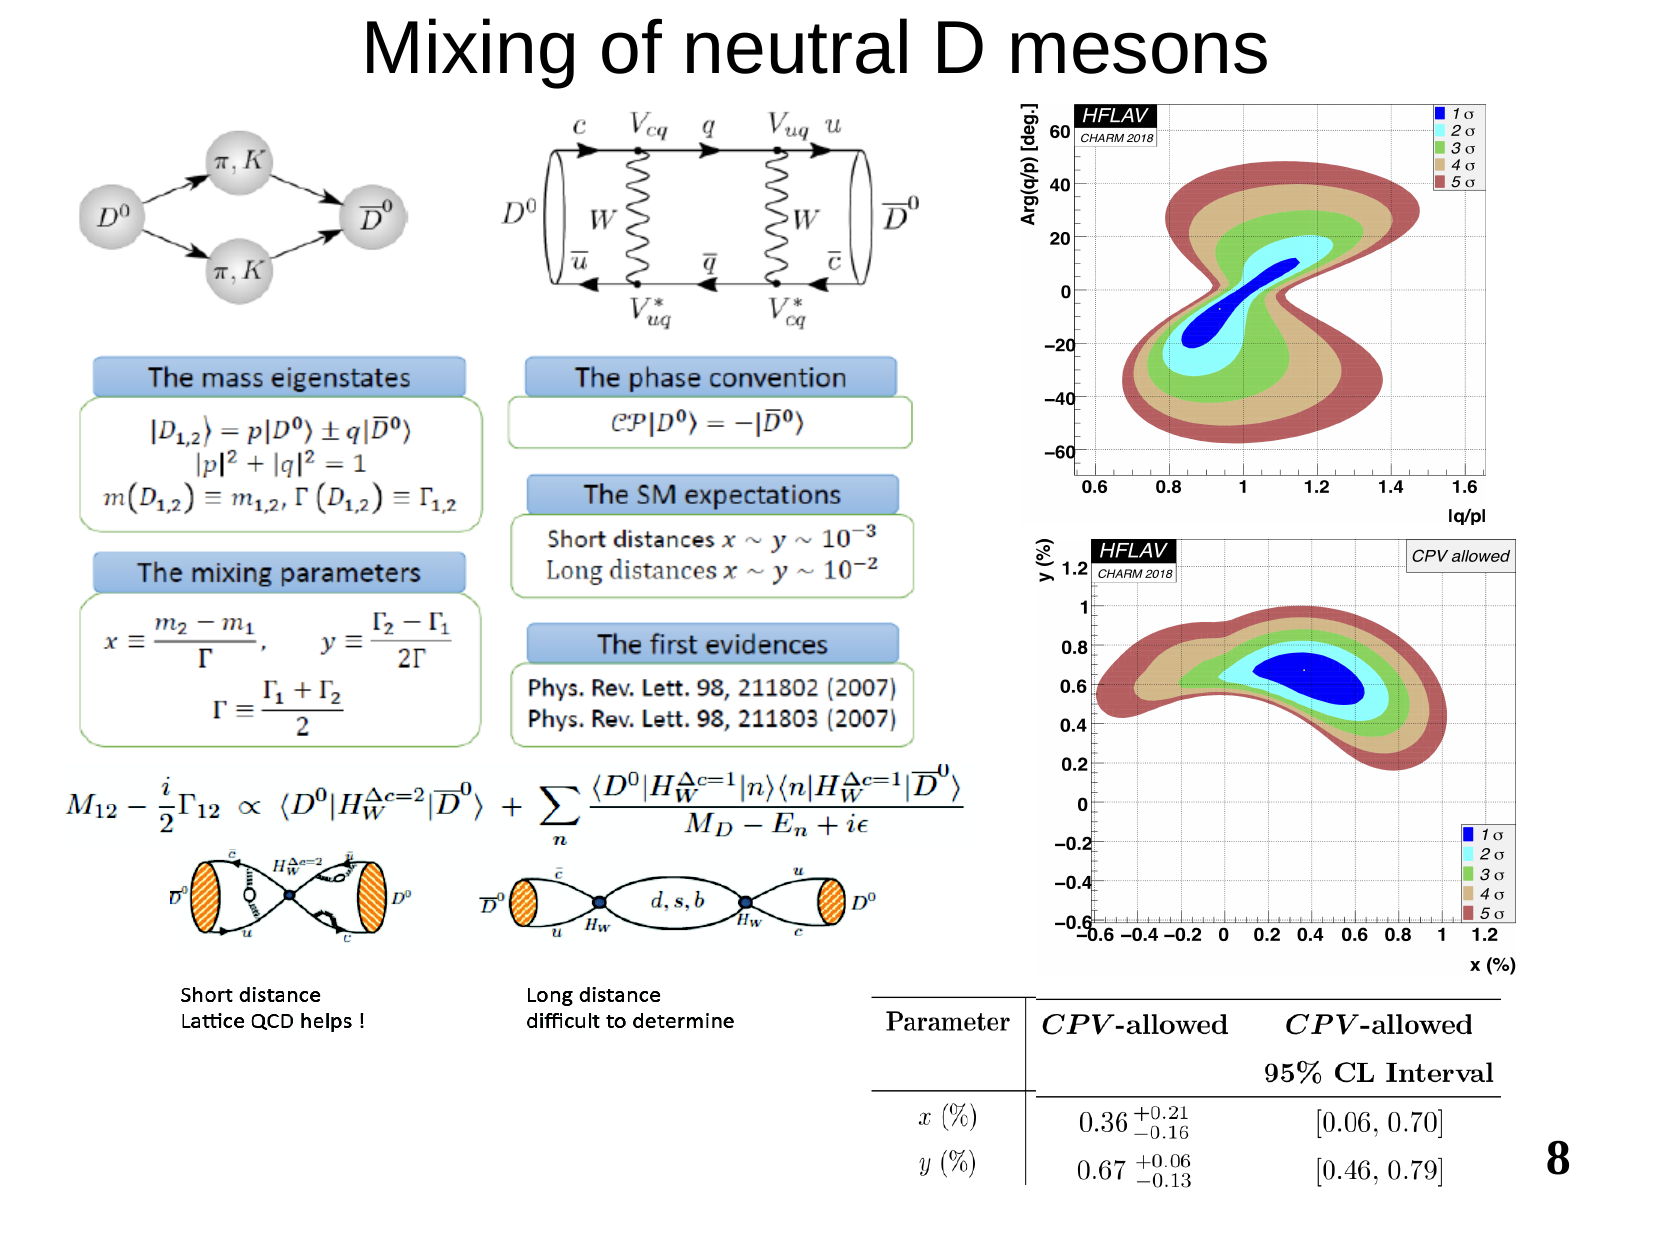

# Mixing of neutral D mesons
8